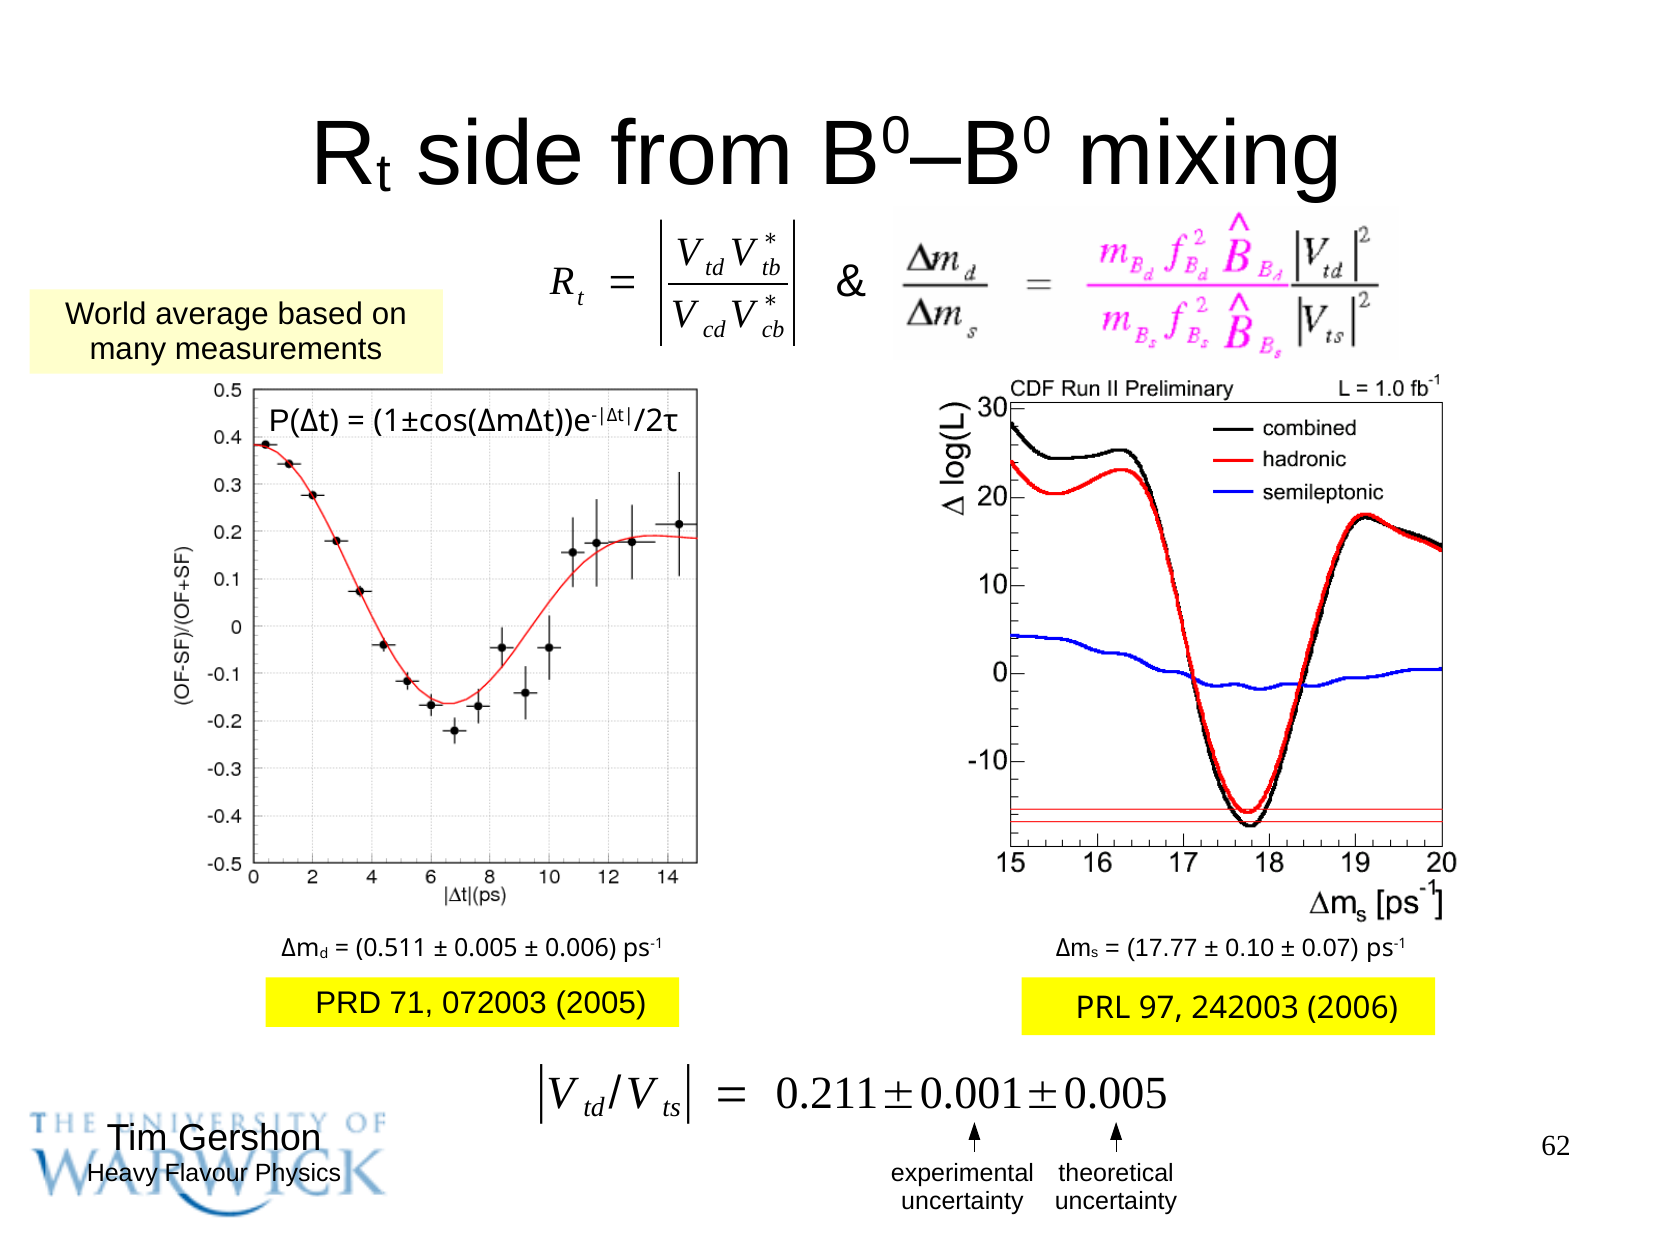

# Rt side from B0–B0 mixing
&
World average based on many measurements
P(Δt) = (1±cos(ΔmΔt))e-|Δt|/2τ
Δmd = (0.511 ± 0.005 ± 0.006) ps-1
Δms = (17.77 ± 0.10 ± 0.07) ps-1
PRD 71, 072003 (2005)
PRL 97, 242003 (2006)
Tim Gershon
Heavy Flavour Physics
62
experimental uncertainty
theoretical uncertainty